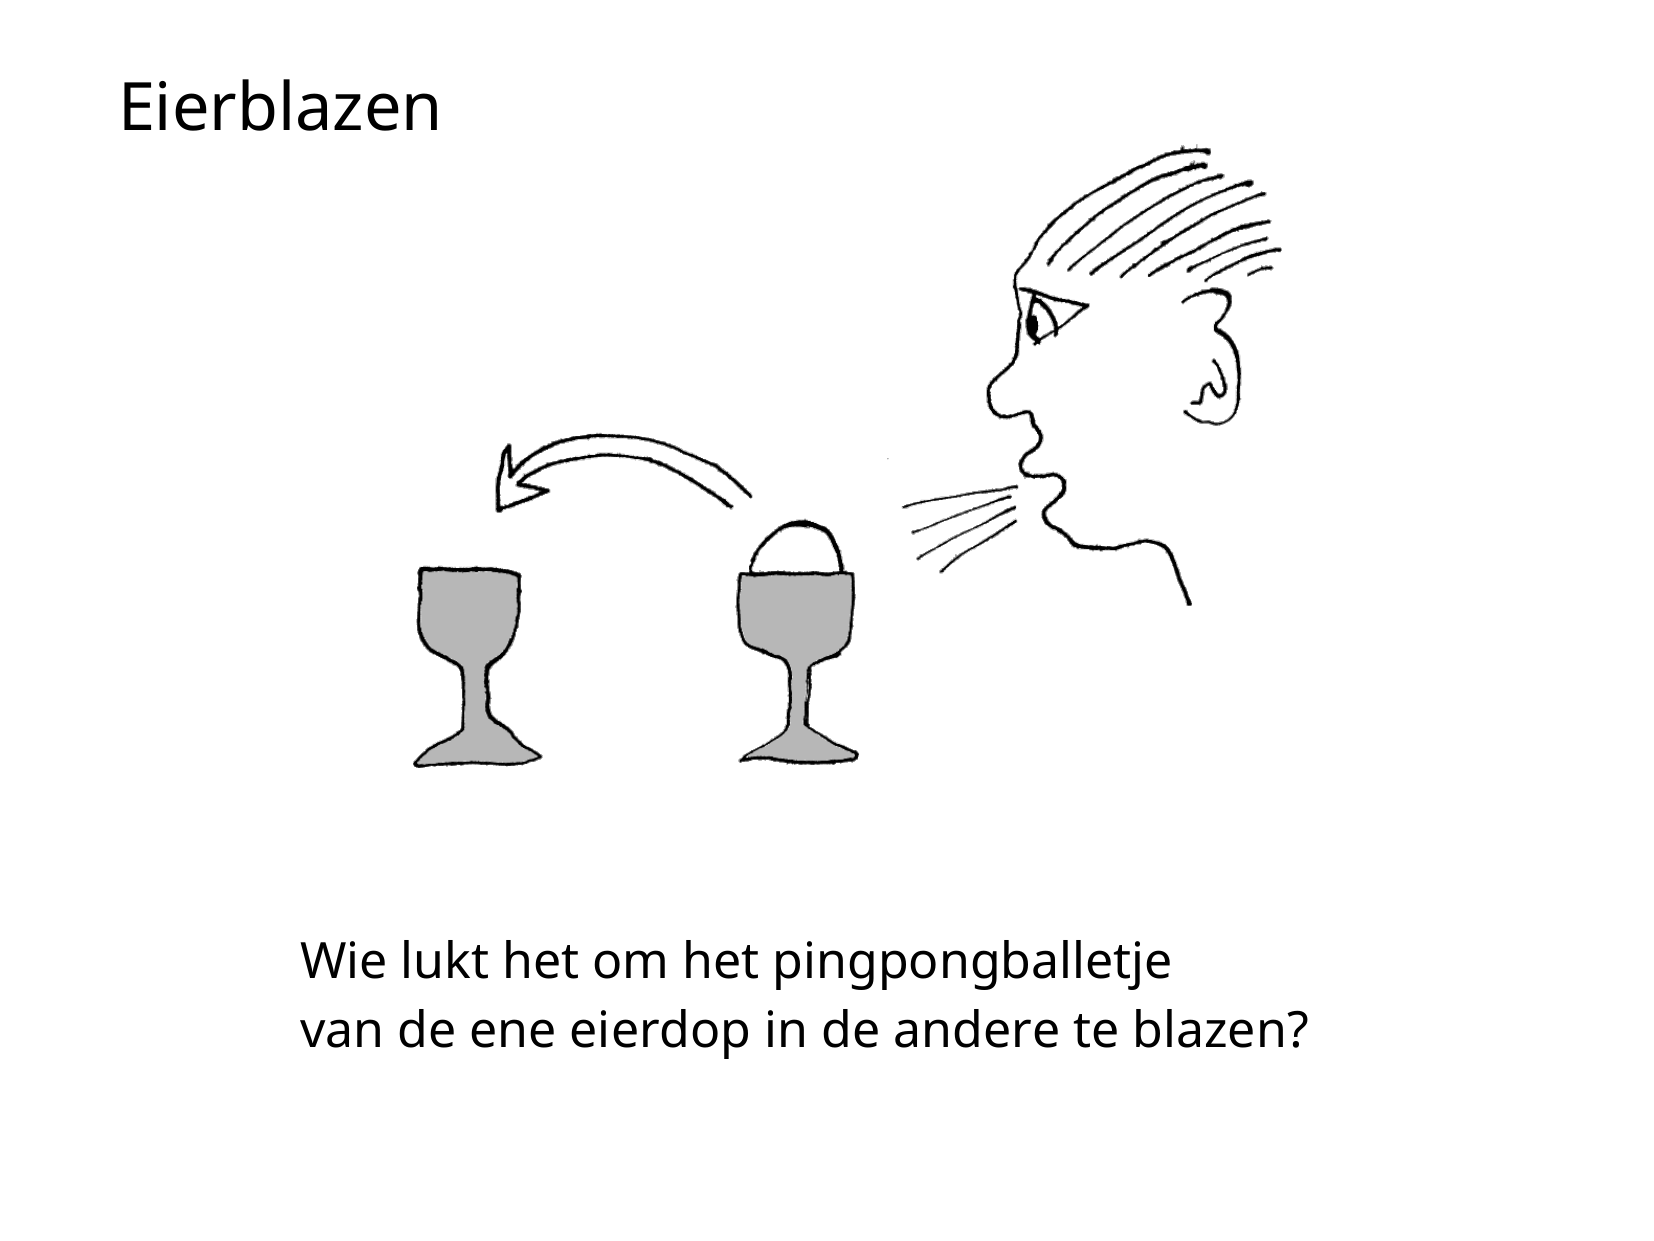

Eierblazen
Wie lukt het om het pingpongballetje
van de ene eierdop in de andere te blazen?